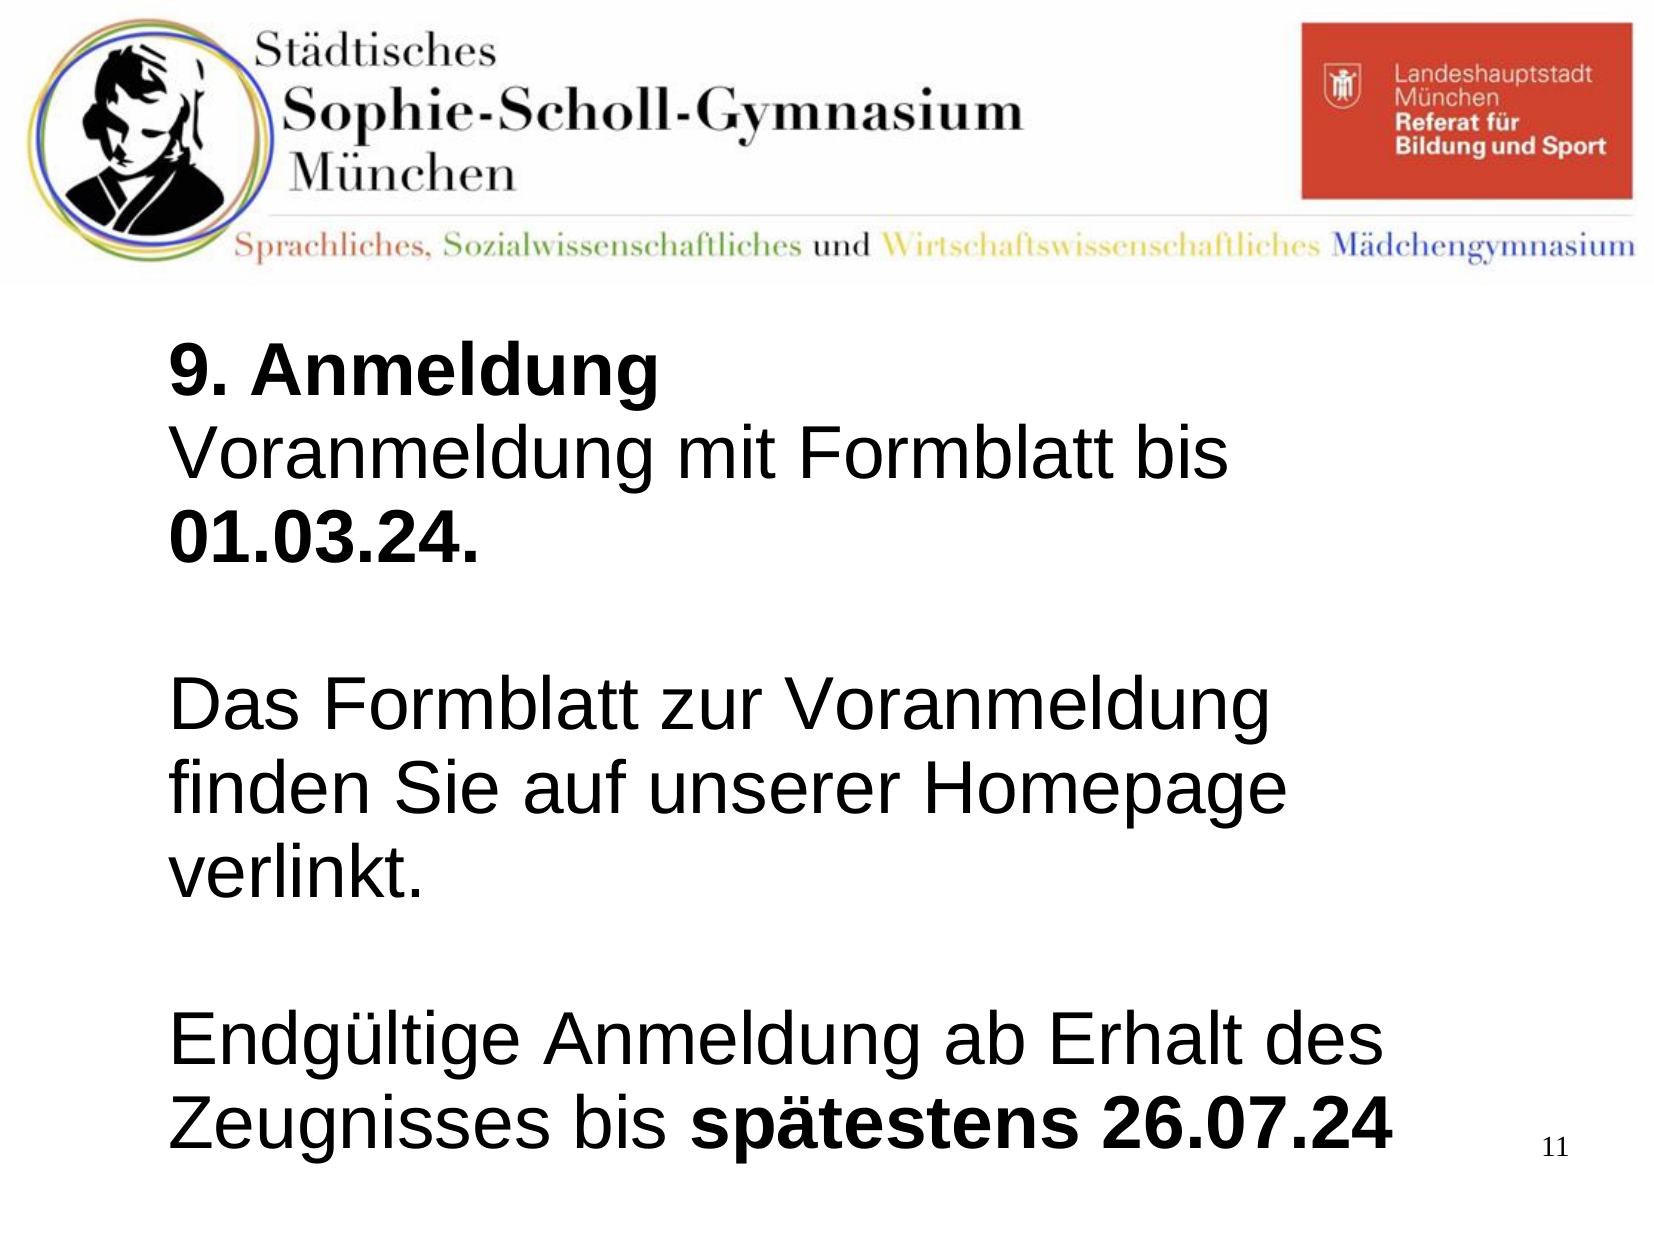

9. Anmeldung
Voranmeldung mit Formblatt bis 01.03.24.
Das Formblatt zur Voranmeldung finden Sie auf unserer Homepage verlinkt.
Endgültige Anmeldung ab Erhalt des Zeugnisses bis spätestens 26.07.24
11